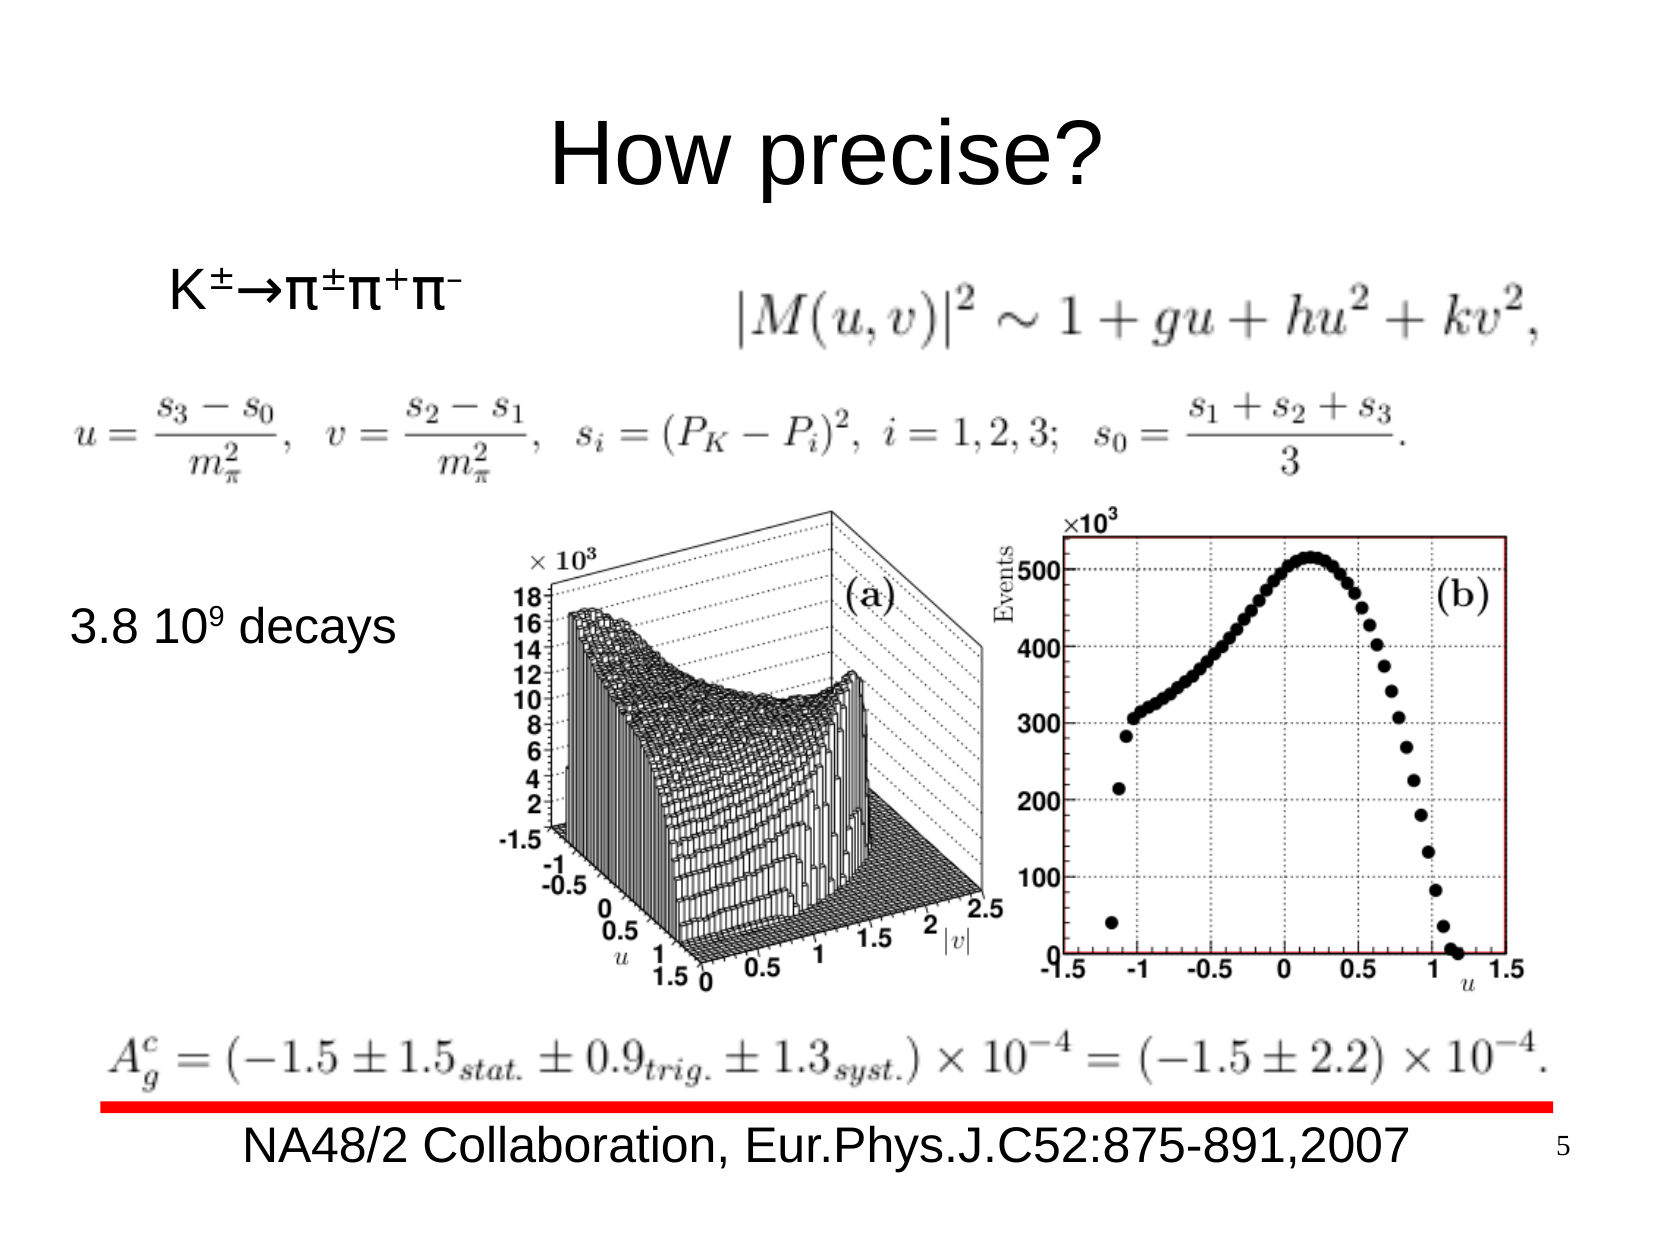

# How precise?
K±→π±π+π–
3.8 109 decays
NA48/2 Collaboration, Eur.Phys.J.C52:875-891,2007
5